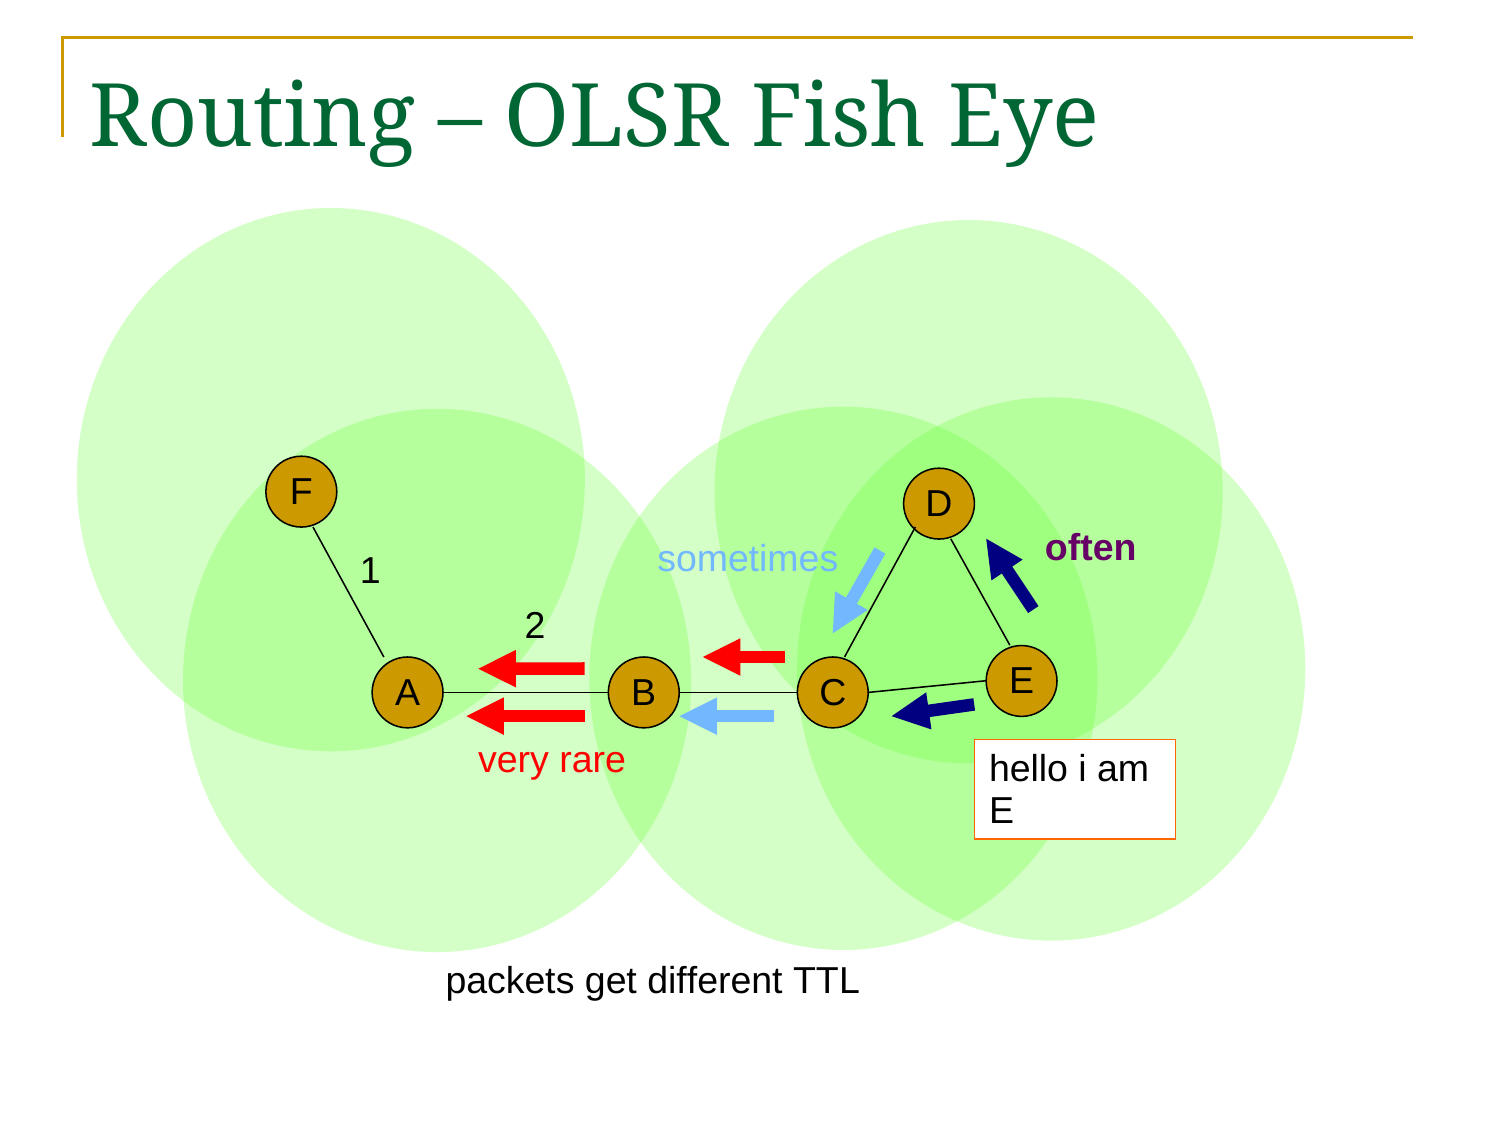

# Routing – OLSR Fish Eye
F
D
often
sometimes
1
2
E
A
B
C
very rare
hello i am
E
packets get different TTL